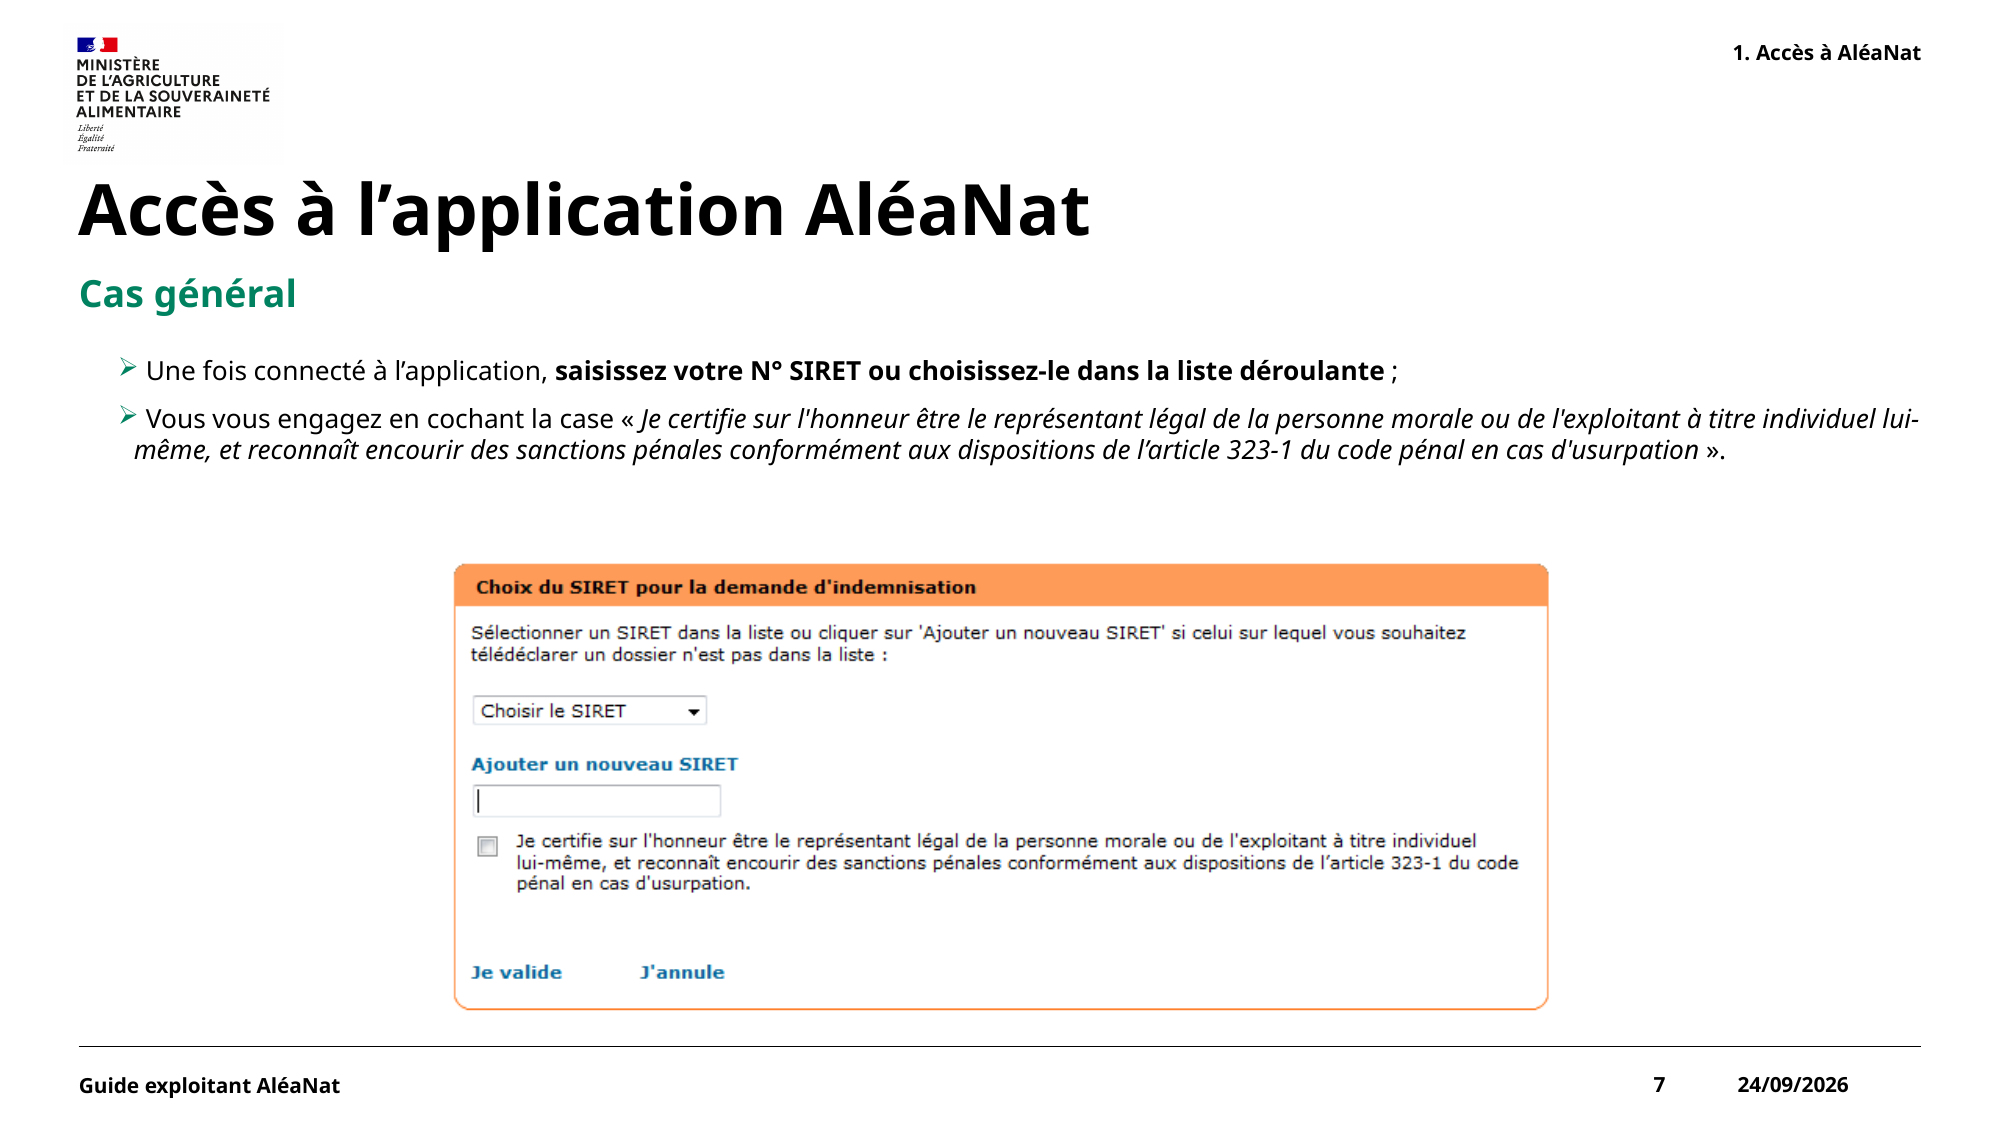

Accès à AléaNat
# Accès à l’application AléaNat
Cas général
 Une fois connecté à l’application, saisissez votre N° SIRET ou choisissez-le dans la liste déroulante ;
 Vous vous engagez en cochant la case « Je certifie sur l'honneur être le représentant légal de la personne morale ou de l'exploitant à titre individuel lui-même, et reconnaît encourir des sanctions pénales conformément aux dispositions de l’article 323-1 du code pénal en cas d'usurpation ».
Guide exploitant AléaNat
7